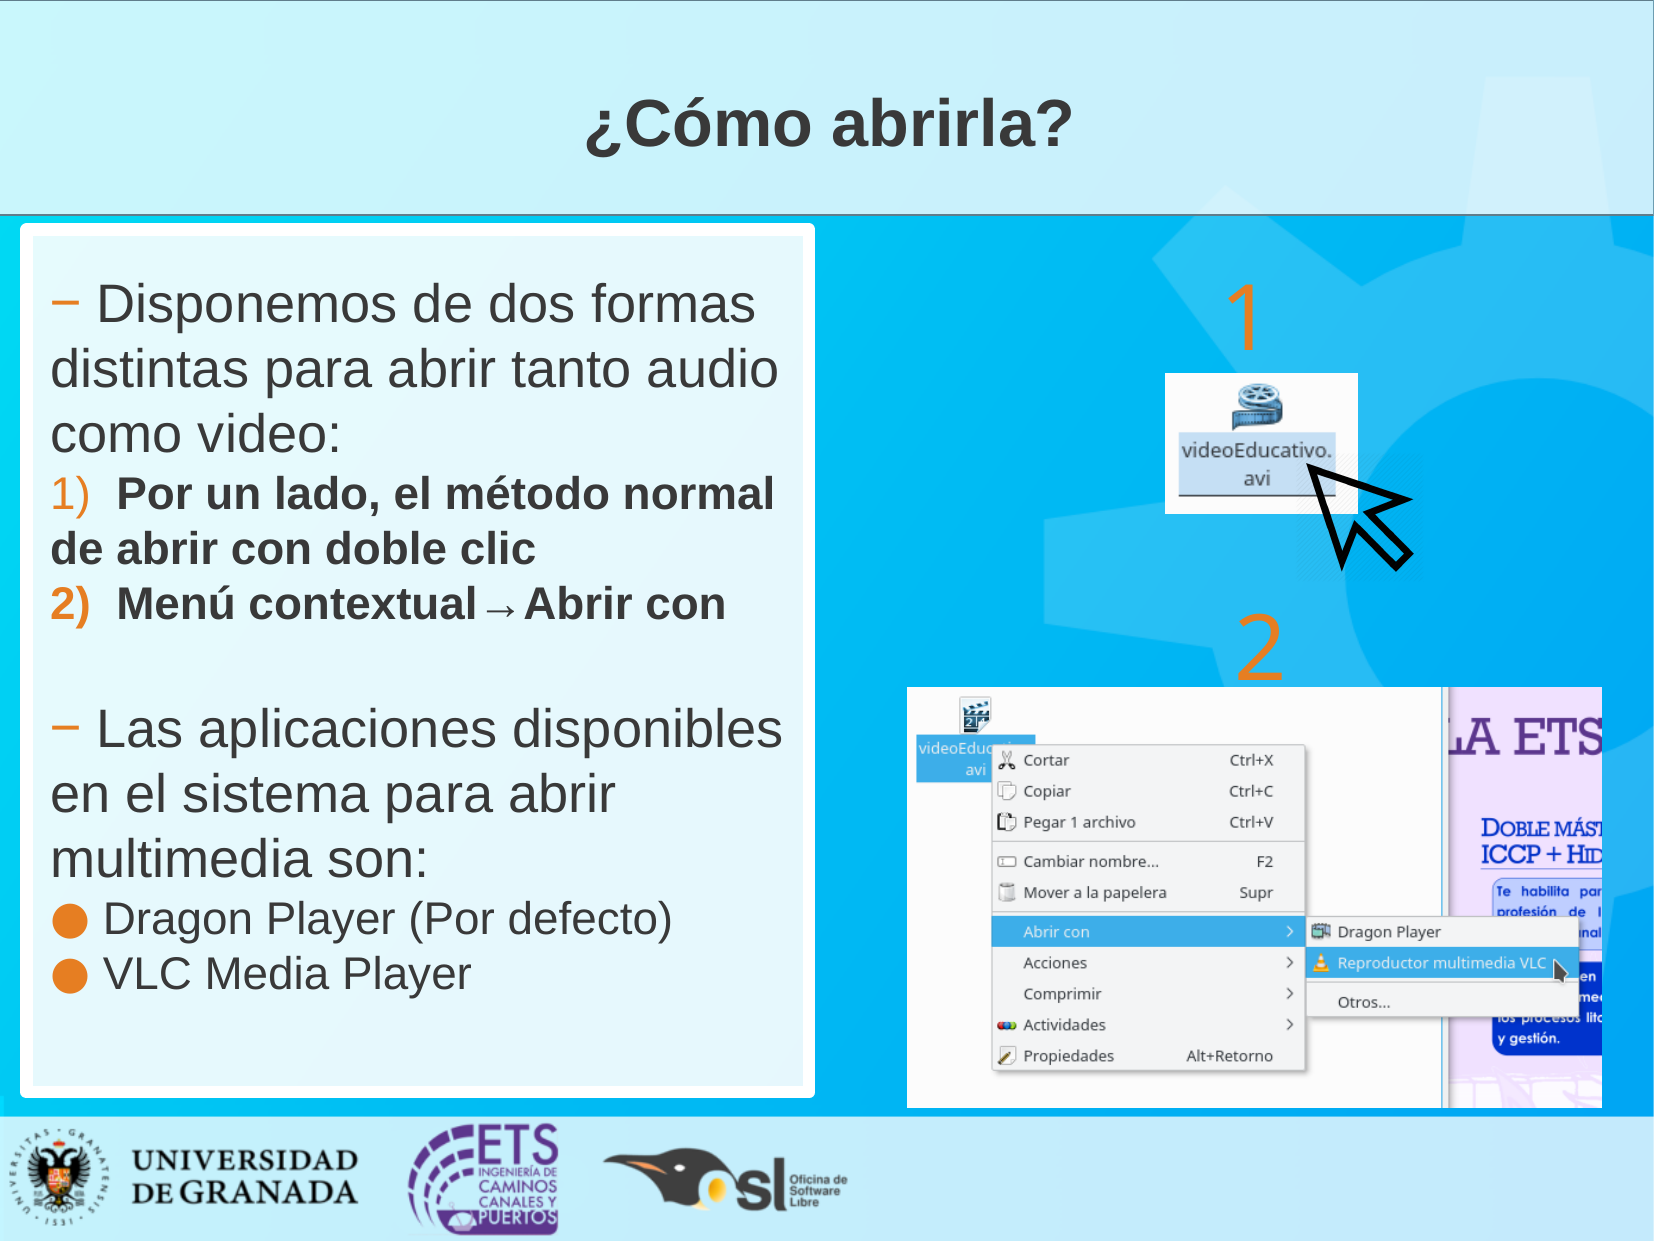

¿Cómo abrirla?
 Disponemos de dos formas distintas para abrir tanto audio como video:
 Por un lado, el método normal de abrir con doble clic
 Menú contextual→Abrir con
 Las aplicaciones disponibles en el sistema para abrir multimedia son:
 Dragon Player (Por defecto)
 VLC Media Player
1
2